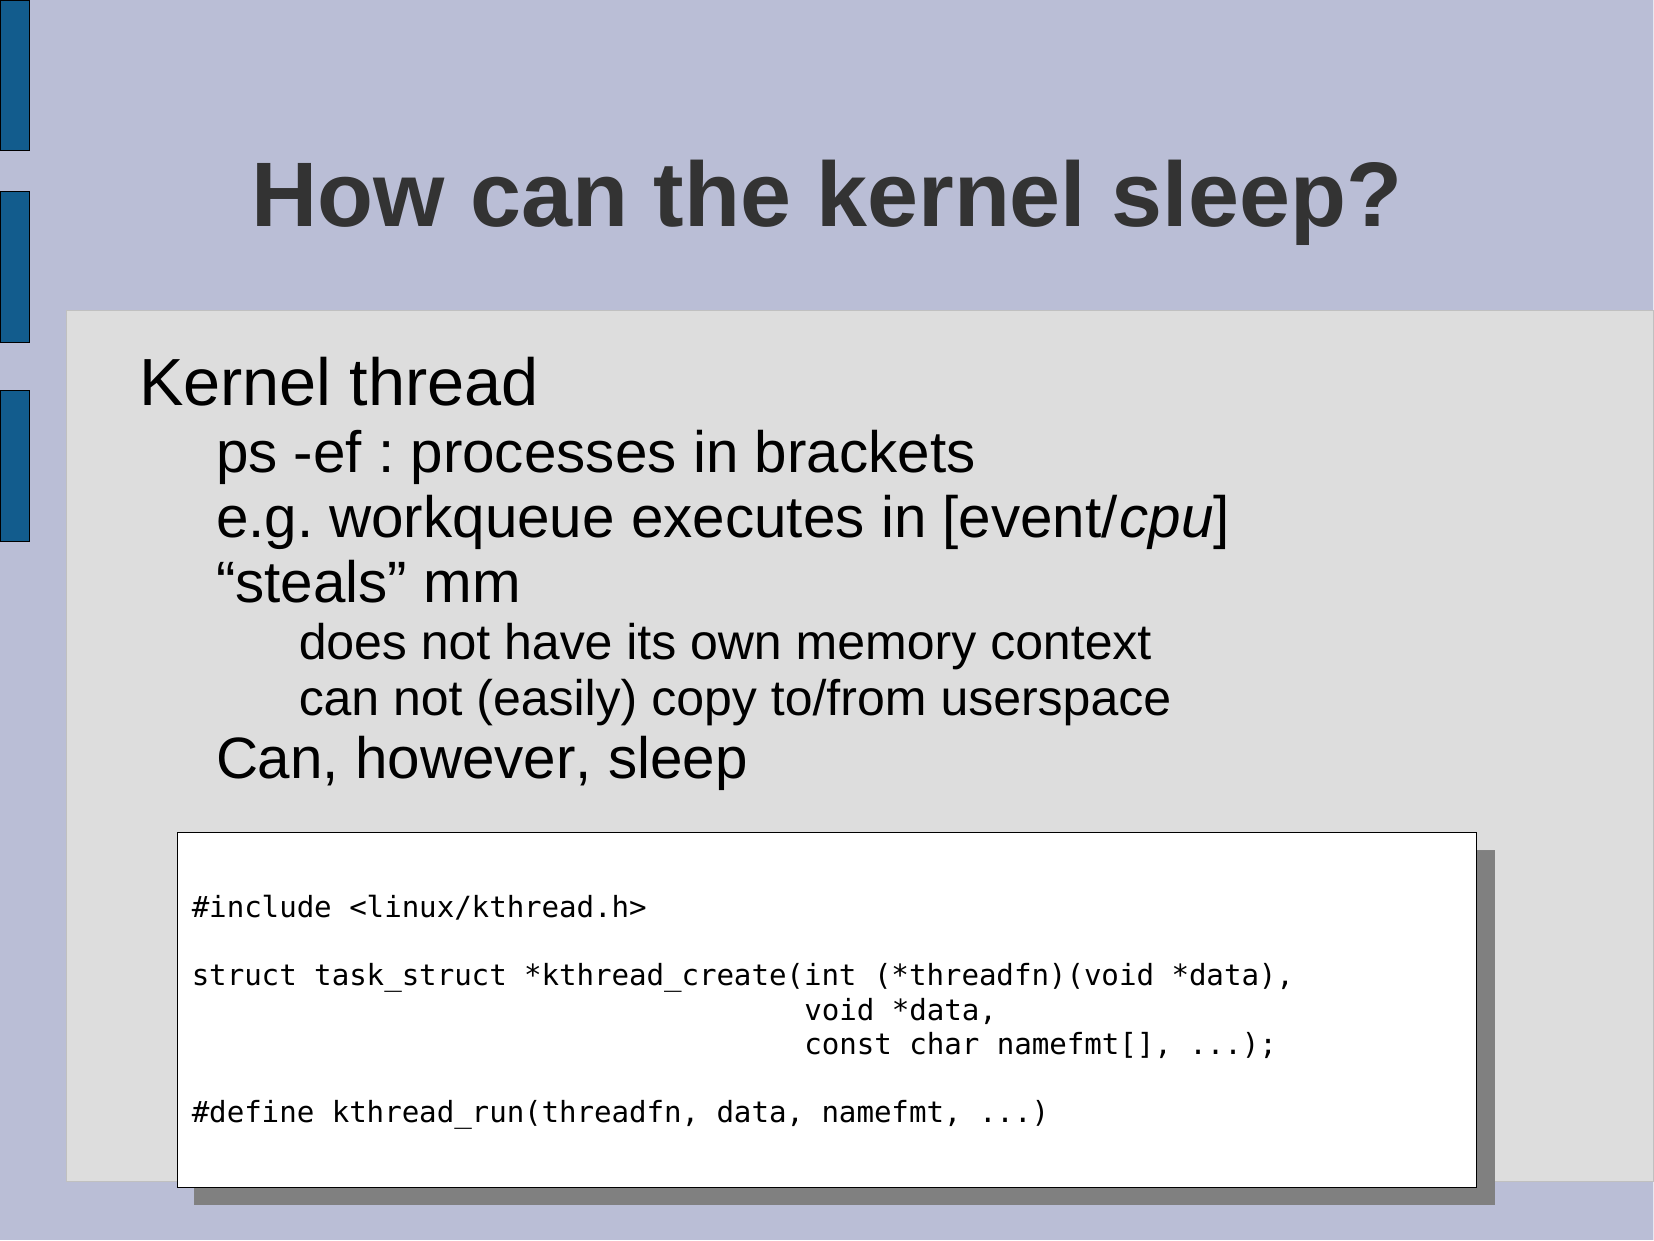

# How can the kernel sleep?
Kernel thread
ps -ef : processes in brackets
e.g. workqueue executes in [event/cpu]
“steals” mm
does not have its own memory context
can not (easily) copy to/from userspace
Can, however, sleep
#include <linux/kthread.h>
struct task_struct *kthread_create(int (*threadfn)(void *data),
 void *data,
 const char namefmt[], ...);
#define kthread_run(threadfn, data, namefmt, ...)